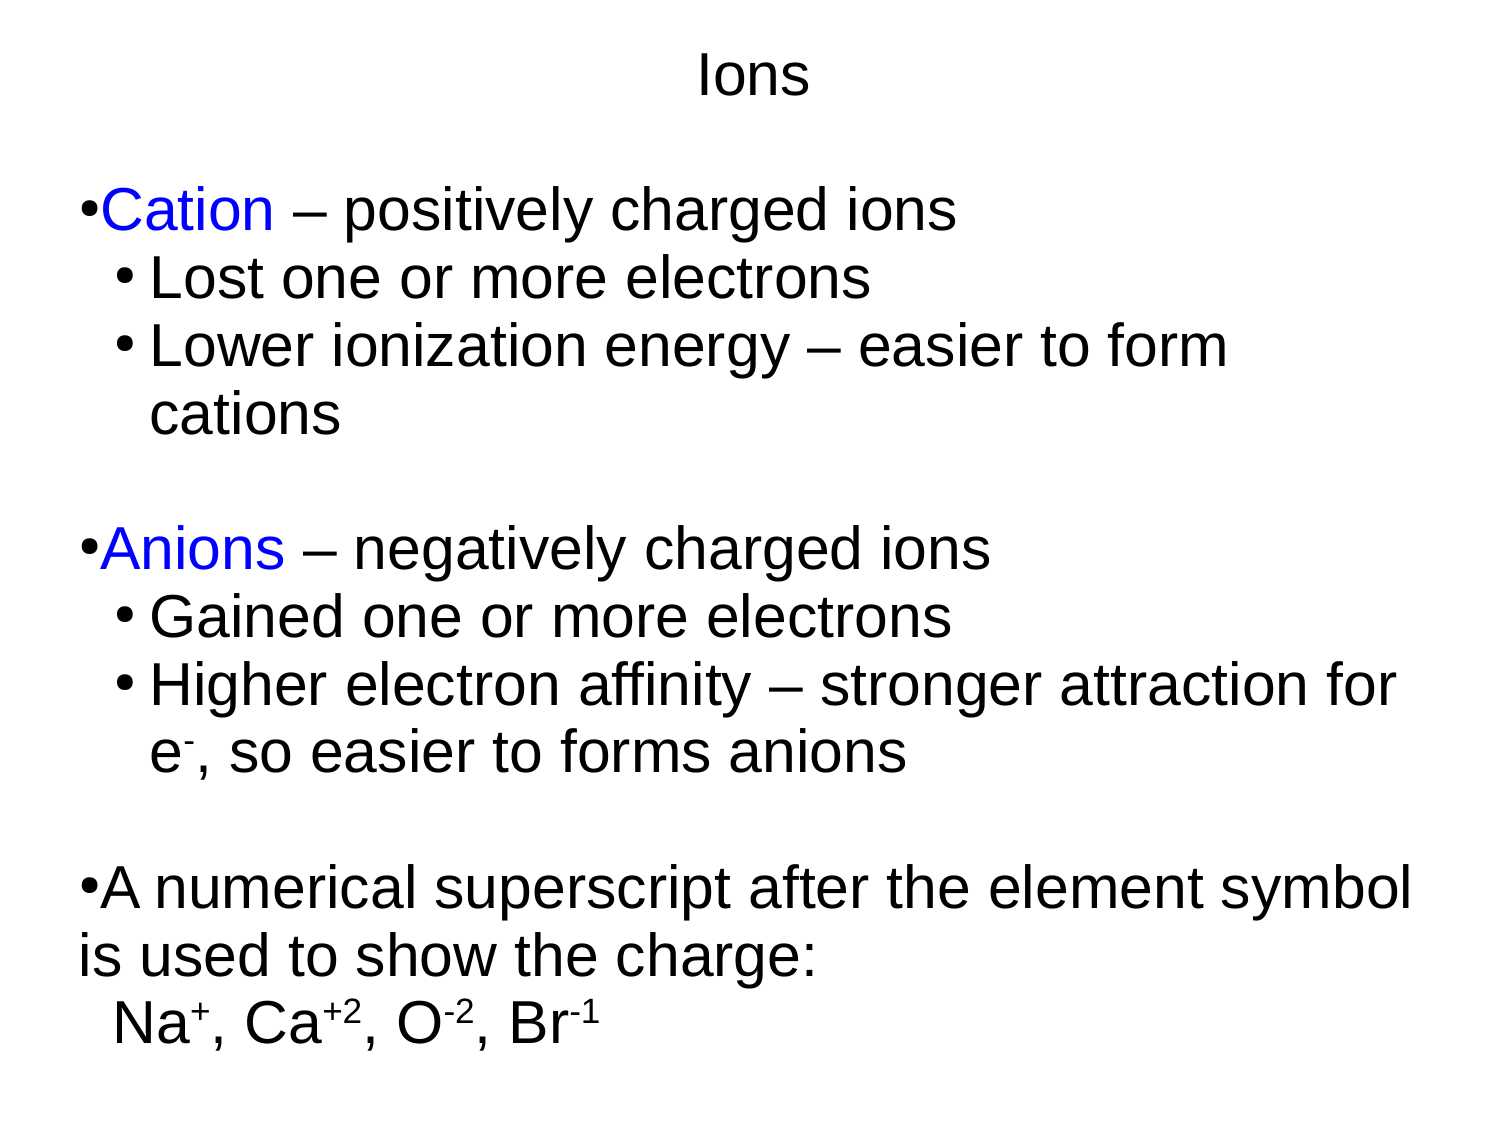

# Ions
Cation – positively charged ions
Lost one or more electrons
Lower ionization energy – easier to form cations
Anions – negatively charged ions
Gained one or more electrons
Higher electron affinity – stronger attraction for e-, so easier to forms anions
A numerical superscript after the element symbol is used to show the charge:
 Na+, Ca+2, O-2, Br-1